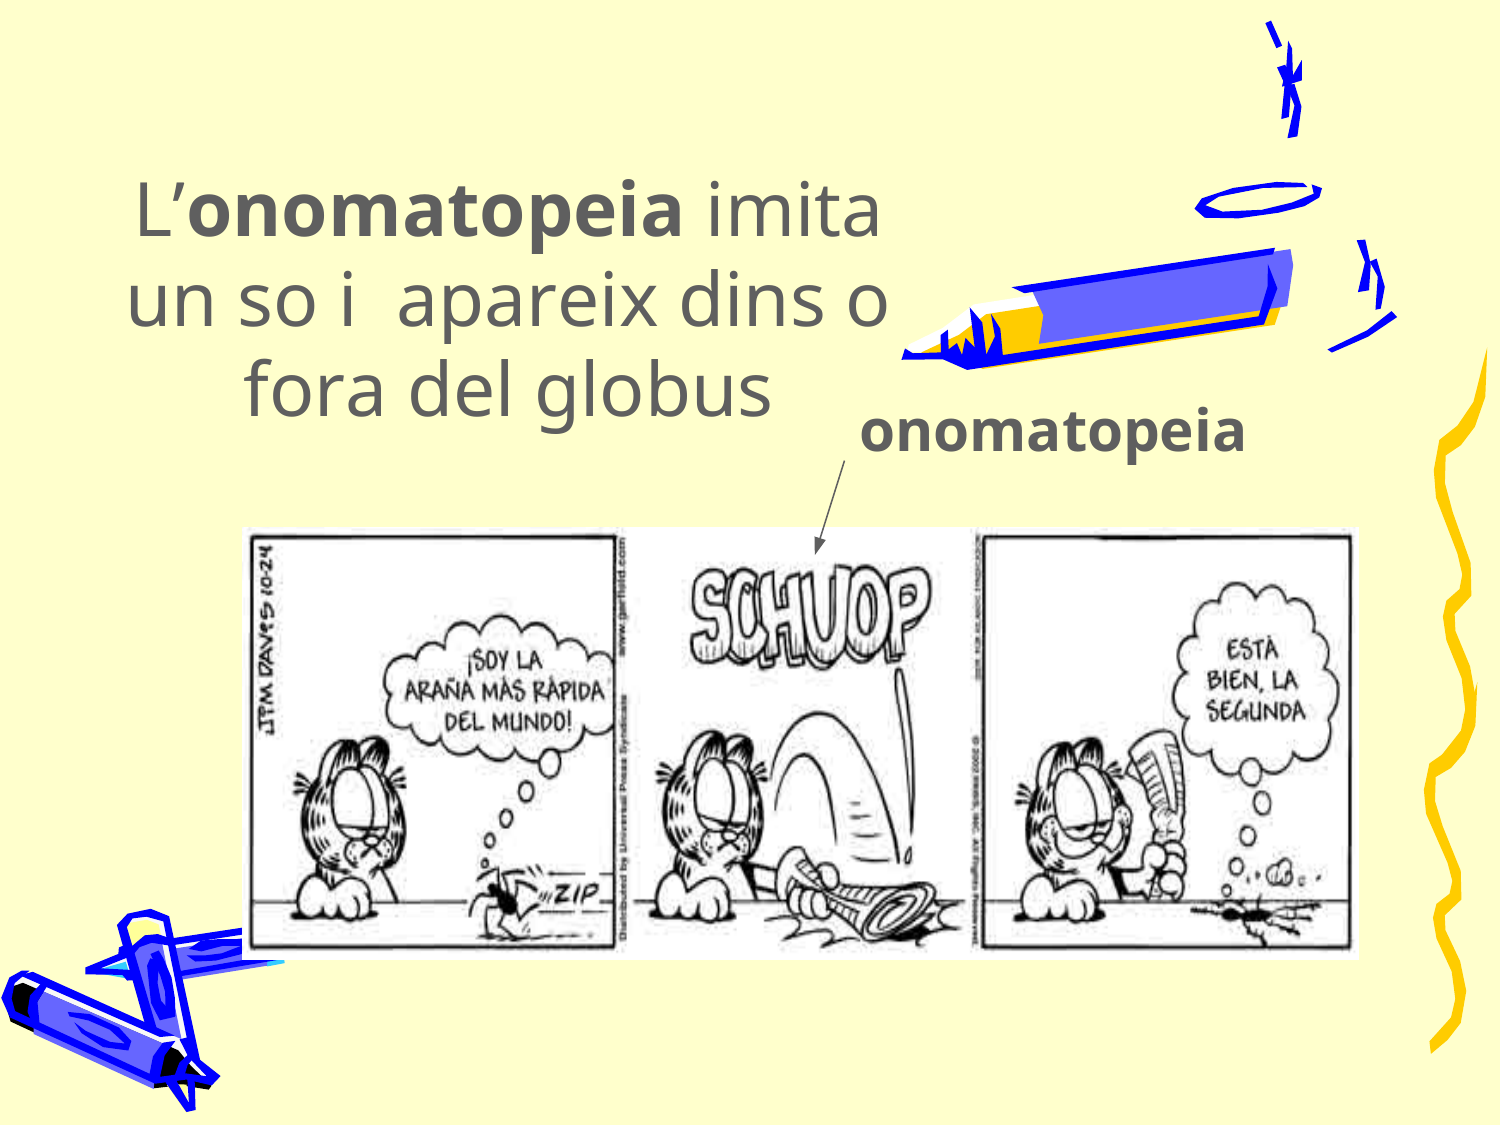

# L’onomatopeia imita un so i apareix dins o fora del globus
onomatopeia